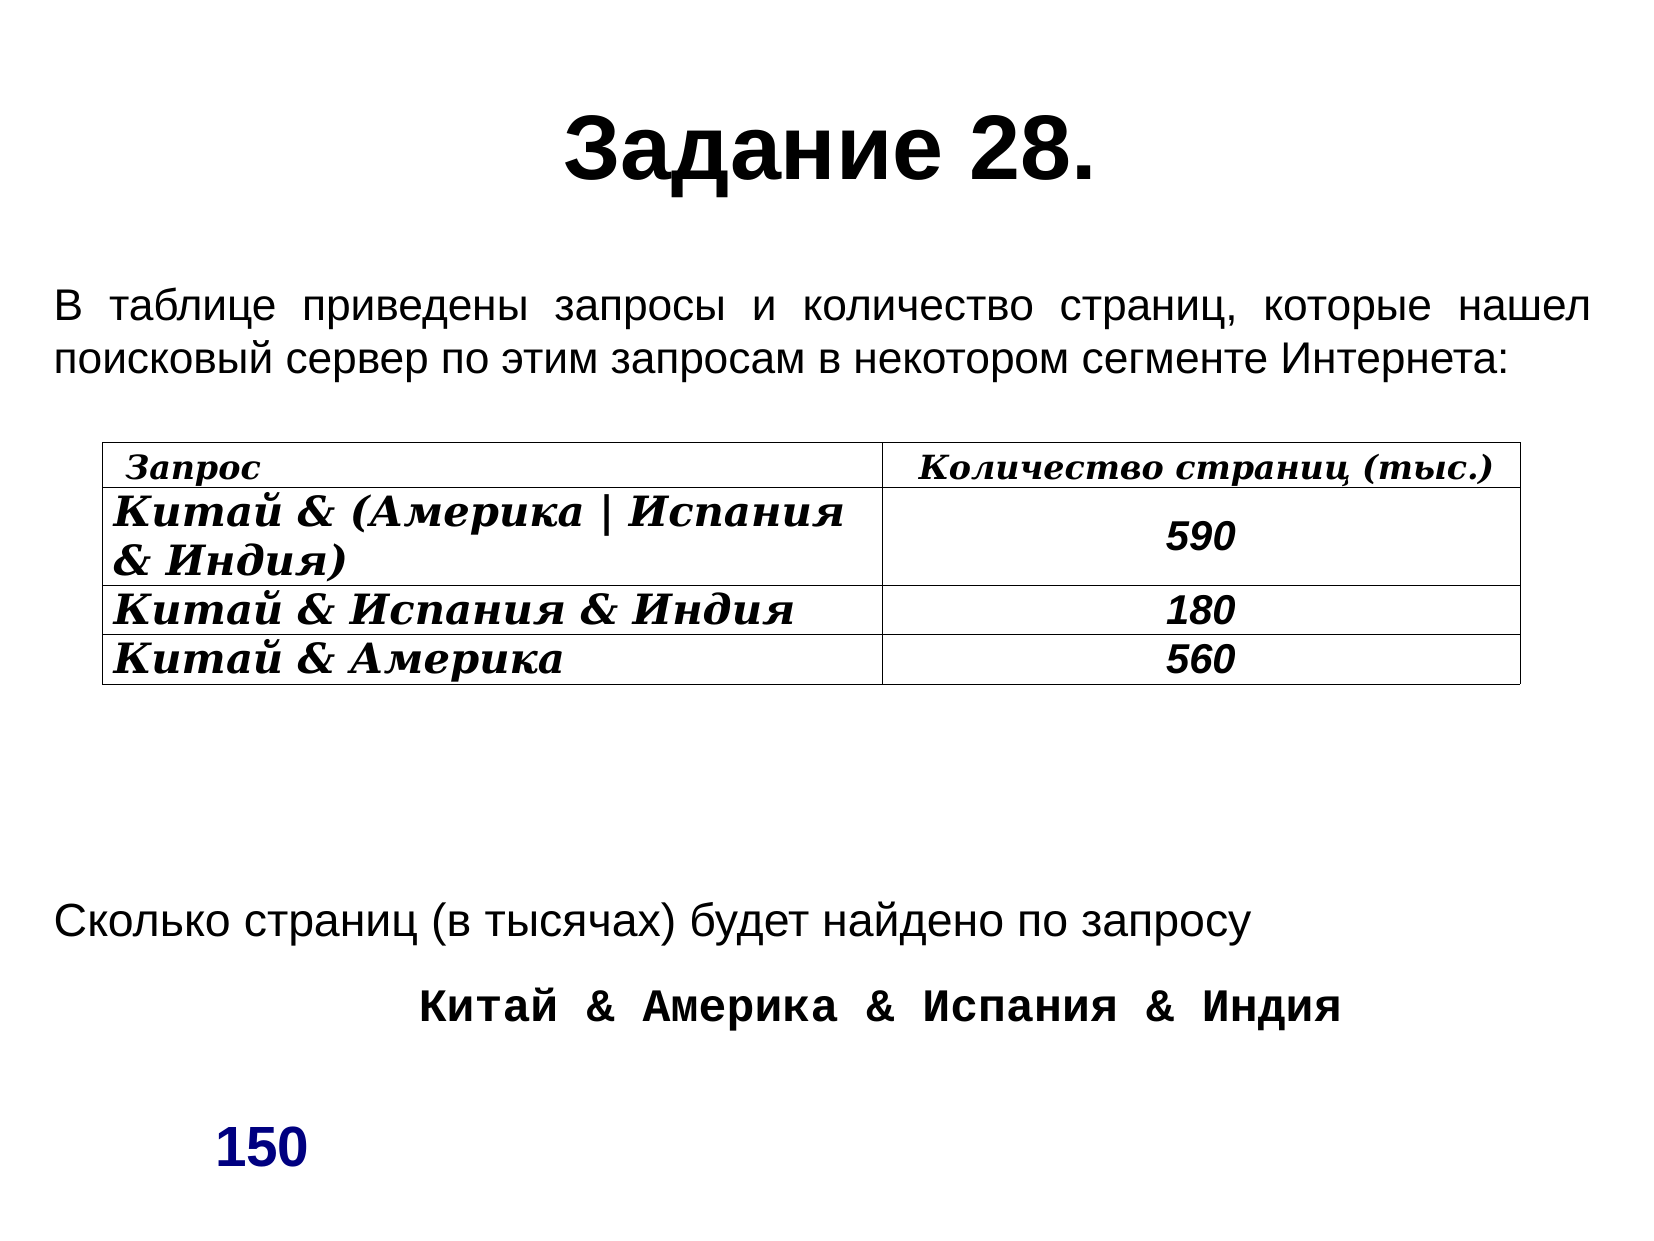

# Задание 28.
В таблице приведены запросы и количество страниц, которые нашел поисковый сервер по этим запросам в некотором сегменте Интернета:
Сколько страниц (в тысячах) будет найдено по запросу
Китай & Америка & Испания & Индия
 	 150
| Запрос | Количество страниц (тыс.) |
| --- | --- |
| Китай & (Америка | Испания & Индия) | 590 |
| Китай & Испания & Индия | 180 |
| Китай & Америка | 560 |